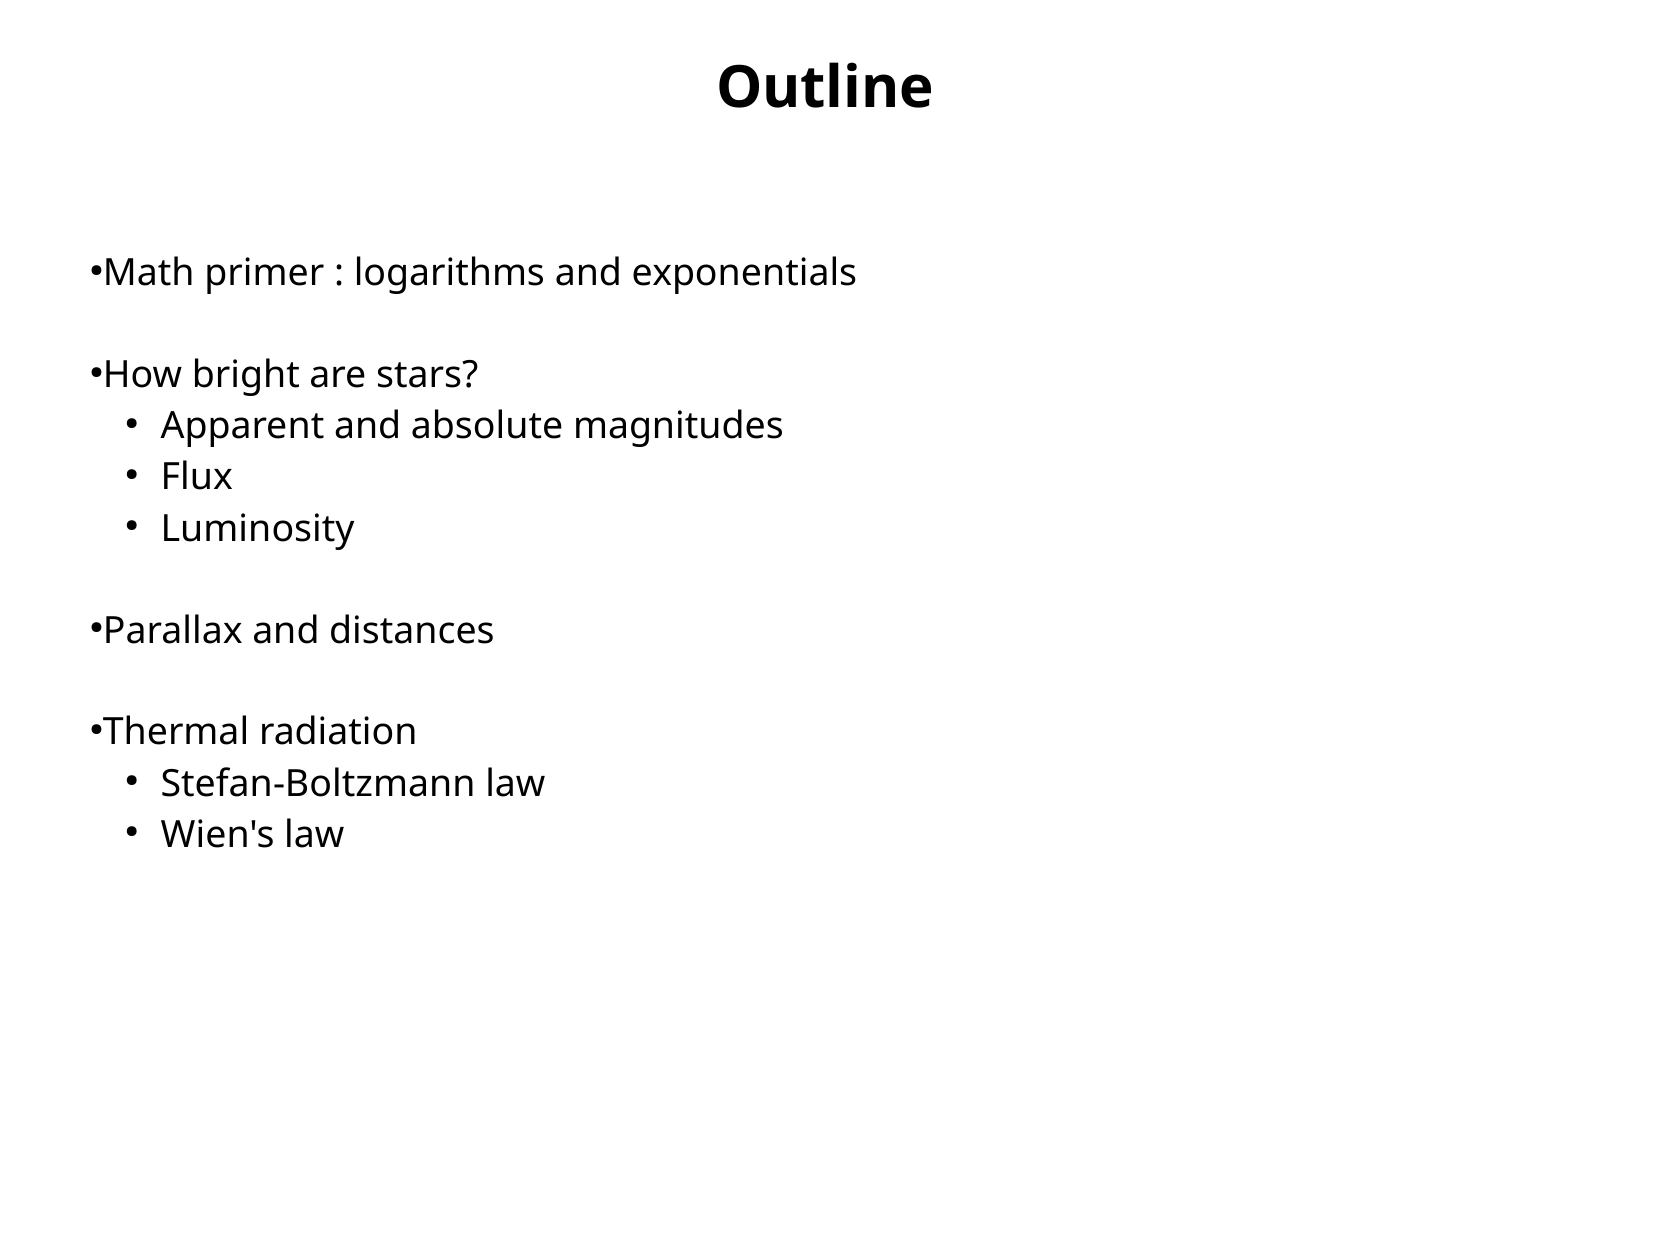

Outline
Math primer : logarithms and exponentials
How bright are stars?
Apparent and absolute magnitudes
Flux
Luminosity
Parallax and distances
Thermal radiation
Stefan-Boltzmann law
Wien's law